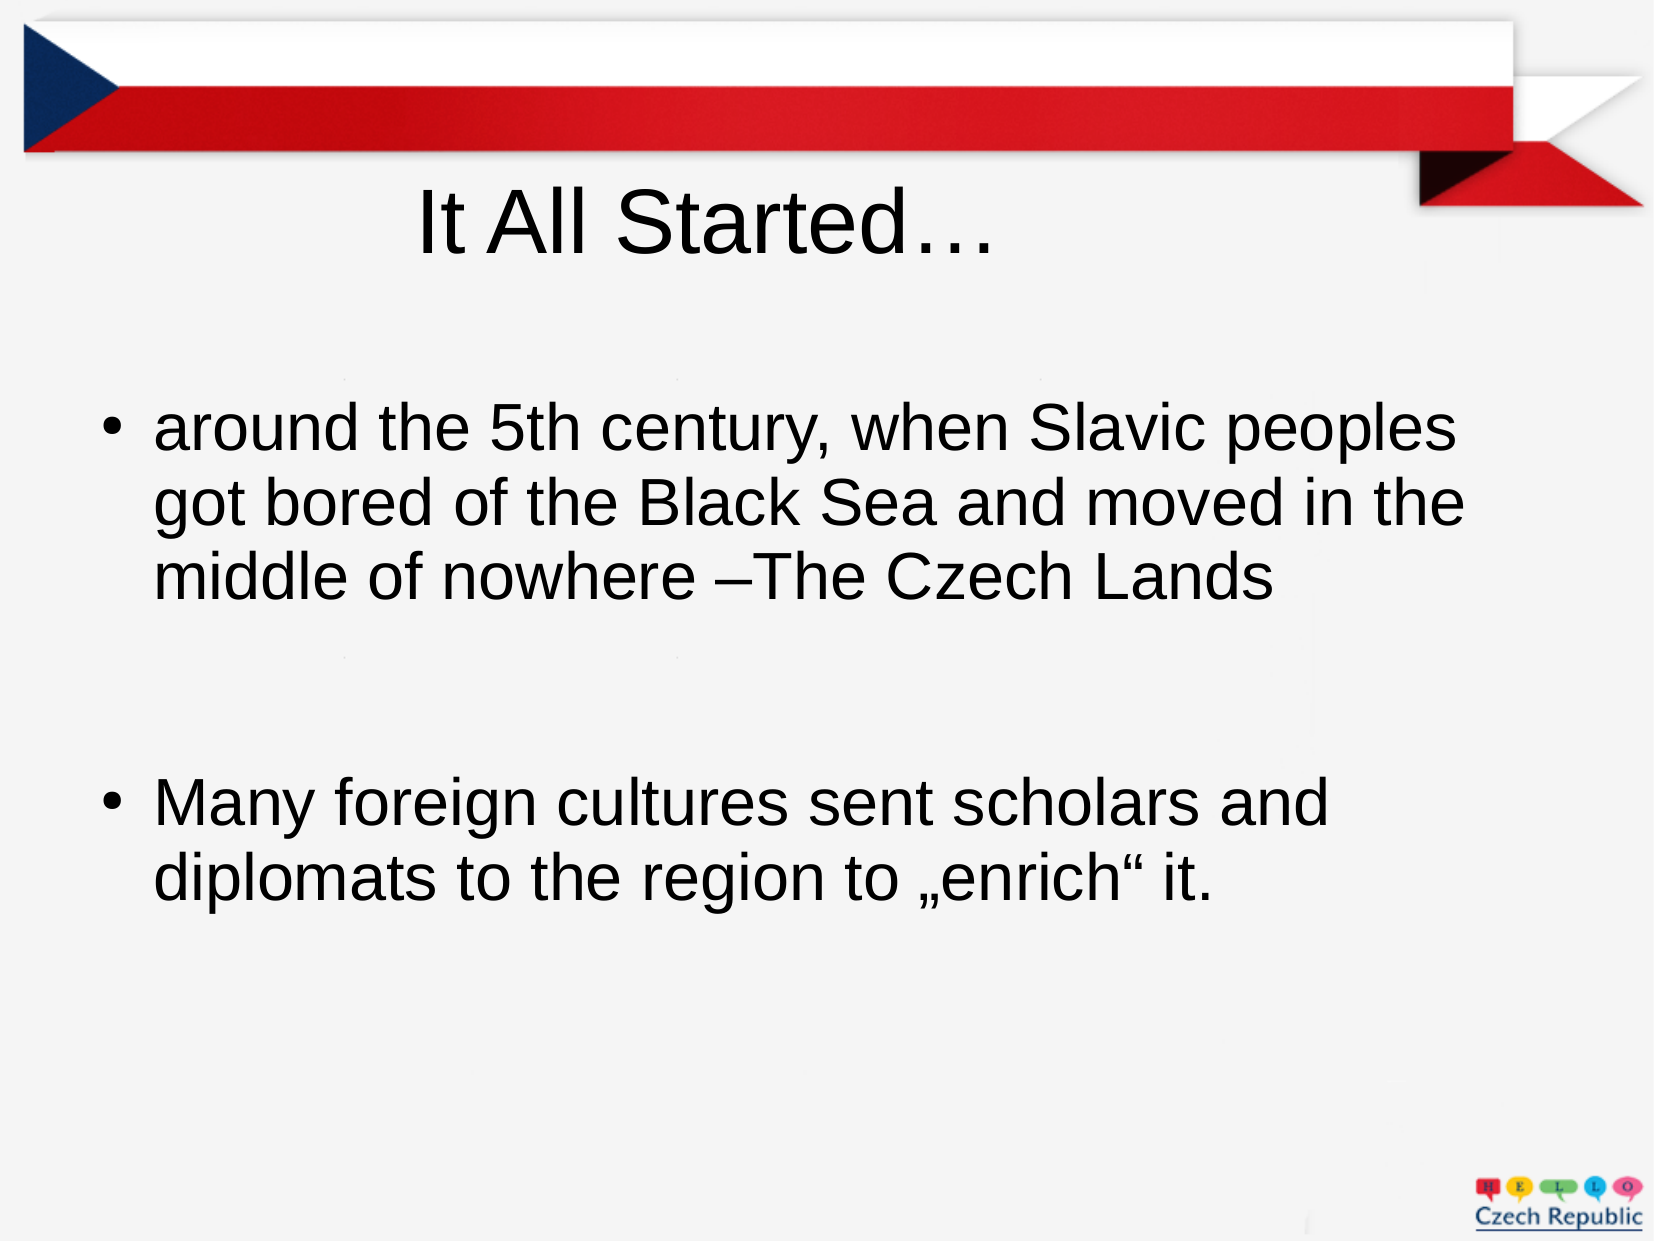

# It All Started…
around the 5th century, when Slavic peoples got bored of the Black Sea and moved in the middle of nowhere –The Czech Lands
Many foreign cultures sent scholars and diplomats to the region to „enrich“ it.